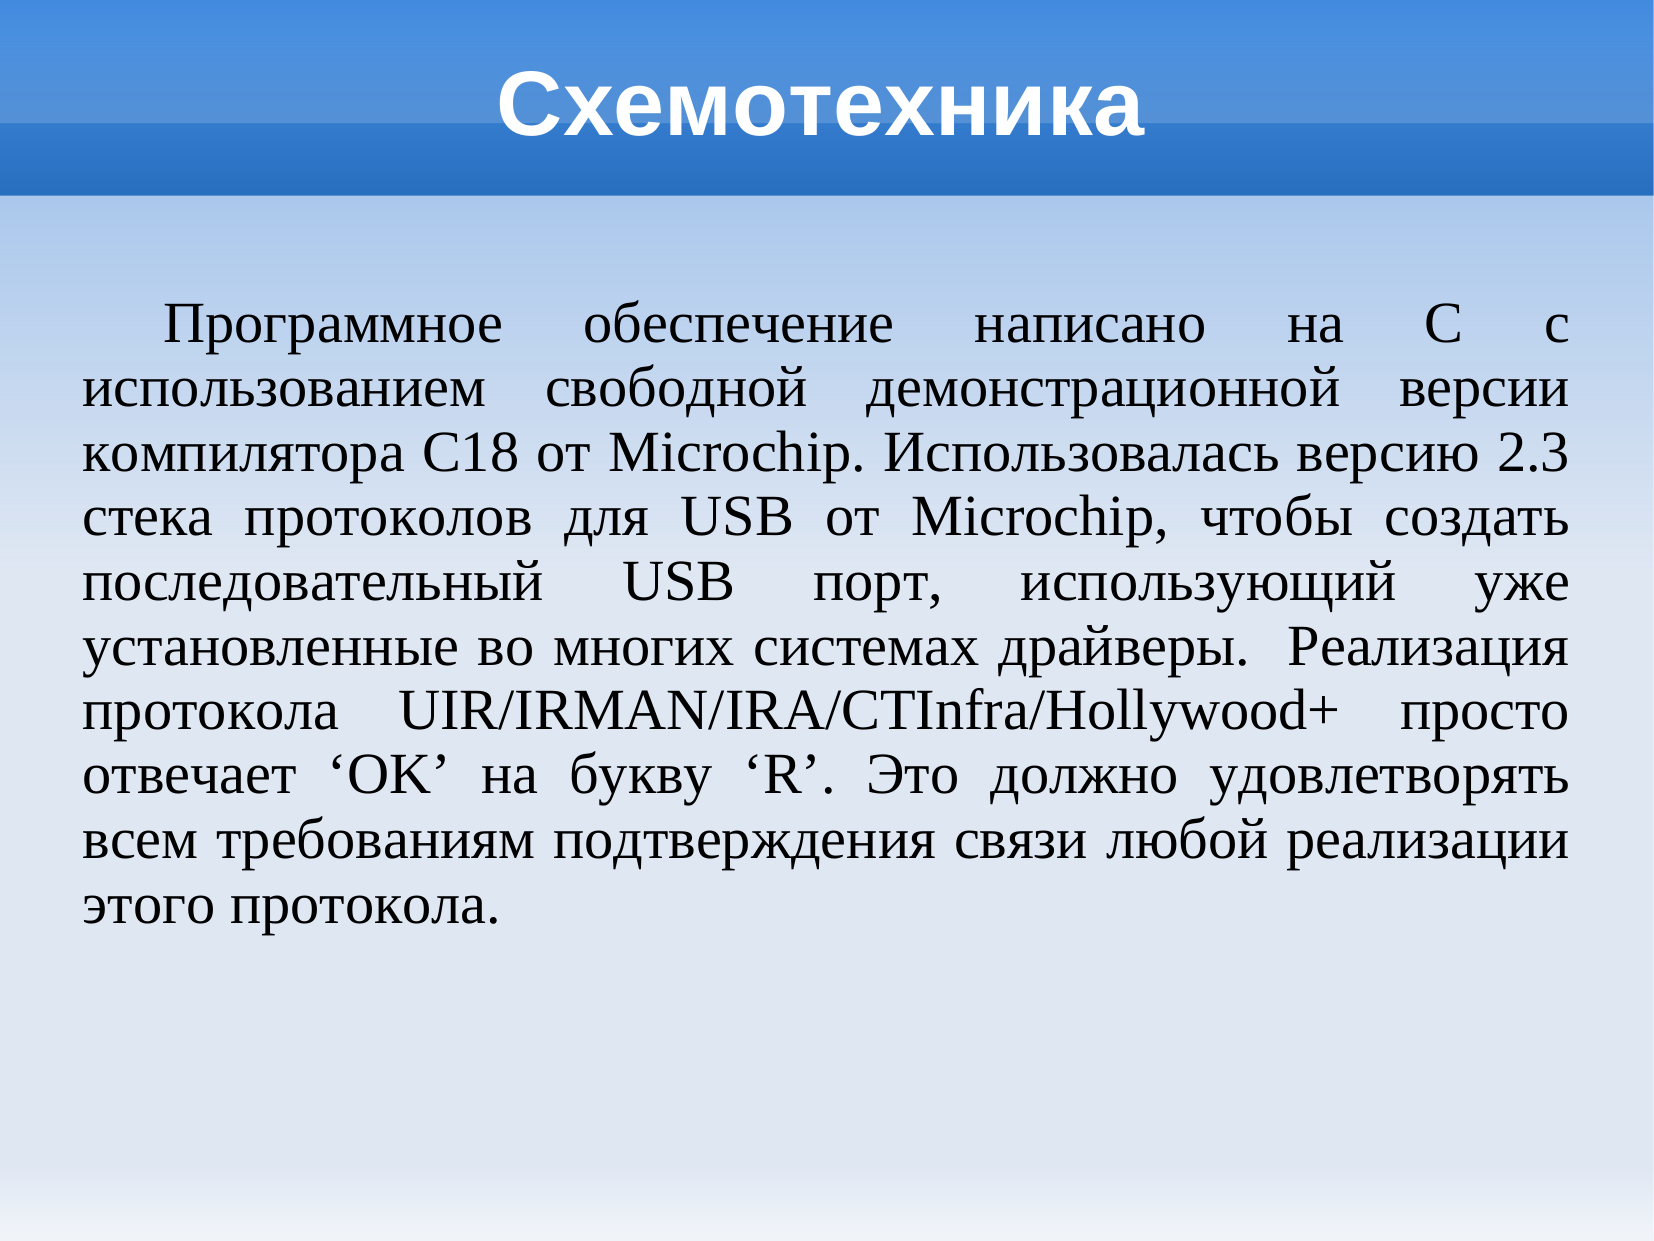

# Схемотехника
 Программное обеспечение написано на С с использованием свободной демонстрационной версии компилятора C18 от Microchip. Использовалась версию 2.3 стека протоколов для USB от Microchip, чтобы создать последовательный USB порт, использующий уже установленные во многих системах драйверы. Реализация протокола UIR/IRMAN/IRA/CTInfra/Hollywood+ просто отвечает ‘OK’ на букву ‘R’. Это должно удовлетворять всем требованиям подтверждения связи любой реализации этого протокола.